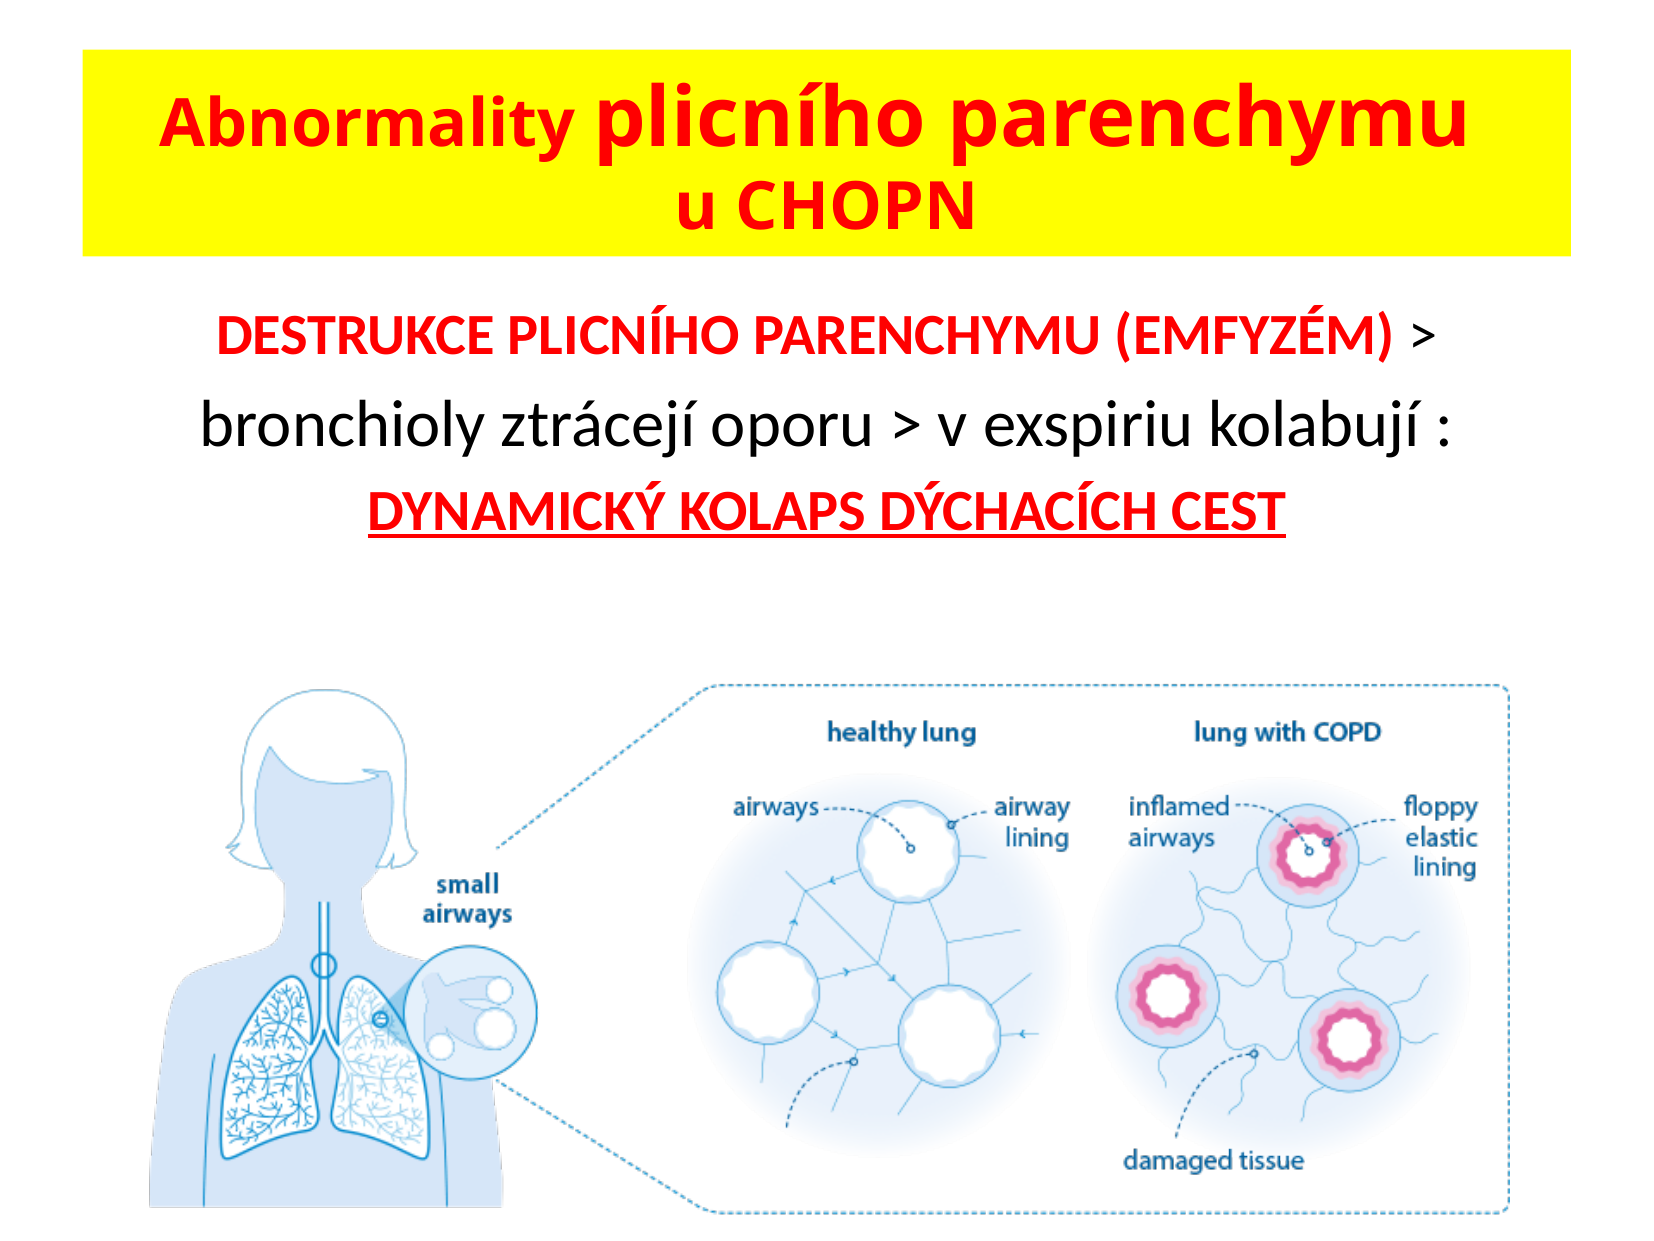

# Abnormality plicního parenchymu u CHOPN
DESTRUKCE PLICNÍHO PARENCHYMU (EMFYZÉM) >
bronchioly ztrácejí oporu > v exspiriu kolabují :
DYNAMICKÝ KOLAPS DÝCHACÍCH CEST